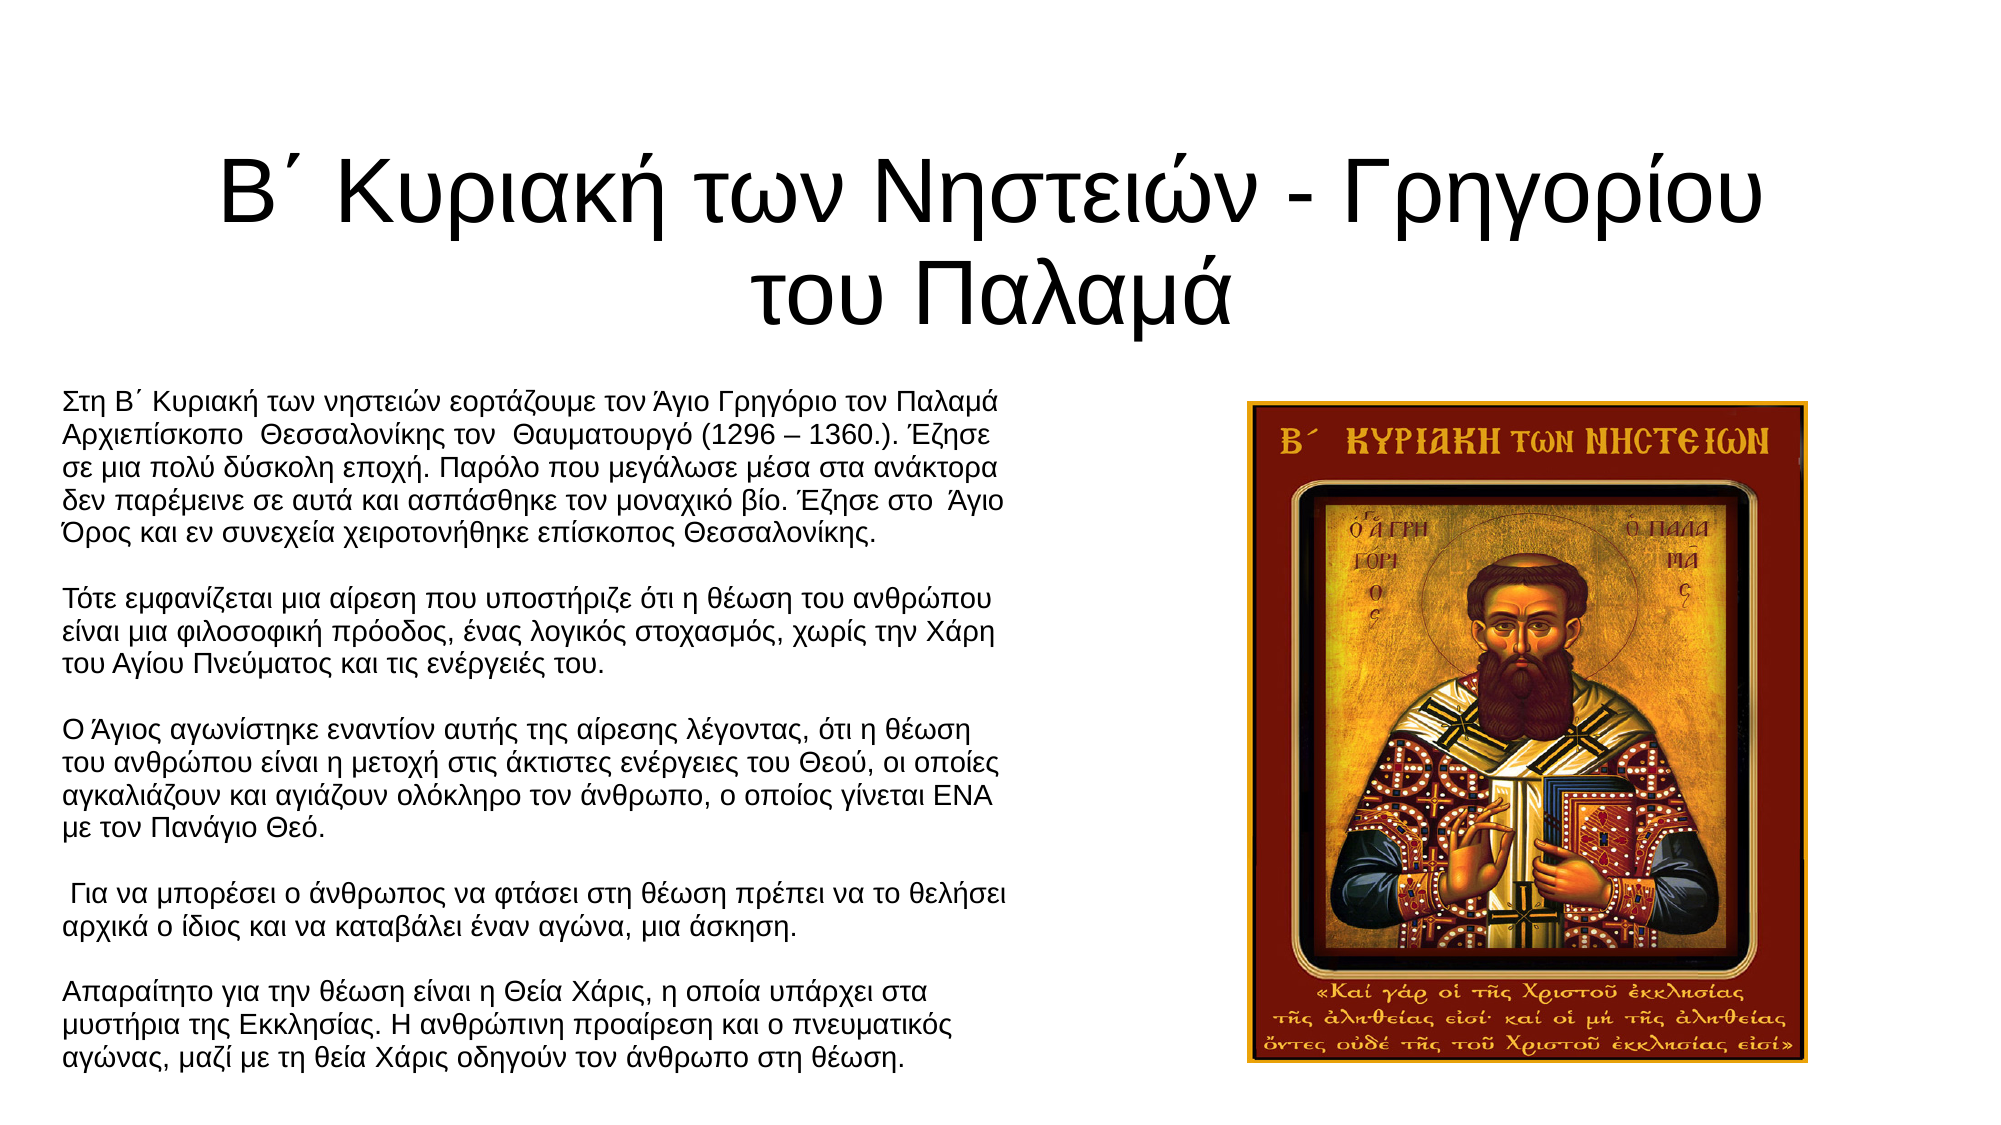

# Β΄ Κυριακή των Νηστειών - Γρηγορίου του Παλαμά
Στη Β΄ Κυριακή των νηστειών εορτάζουμε τον Άγιο Γρηγόριο τον Παλαμά Αρχιεπίσκοπο Θεσσαλονίκης τον Θαυματουργό (1296 – 1360.). Έζησε σε μια πολύ δύσκολη εποχή. Παρόλο που μεγάλωσε μέσα στα ανάκτορα δεν παρέμεινε σε αυτά και ασπάσθηκε τον μοναχικό βίο. Έζησε στο Άγιο Όρος και εν συνεχεία χειροτονήθηκε επίσκοπος Θεσσαλονίκης.
Τότε εμφανίζεται μια αίρεση που υποστήριζε ότι η θέωση του ανθρώπου είναι μια φιλοσοφική πρόοδος, ένας λογικός στοχασμός, χωρίς την Χάρη του Αγίου Πνεύματος και τις ενέργειές του.
Ο Άγιος αγωνίστηκε εναντίον αυτής της αίρεσης λέγοντας, ότι η θέωση του ανθρώπου είναι η μετοχή στις άκτιστες ενέργειες του Θεού, οι οποίες αγκαλιάζουν και αγιάζουν ολόκληρο τον άνθρωπο, ο οποίος γίνεται ΕΝΑ με τον Πανάγιο Θεό.
 Για να μπορέσει ο άνθρωπος να φτάσει στη θέωση πρέπει να το θελήσει αρχικά ο ίδιος και να καταβάλει έναν αγώνα, μια άσκηση.
Απαραίτητο για την θέωση είναι η Θεία Χάρις, η οποία υπάρχει στα μυστήρια της Εκκλησίας. Η ανθρώπινη προαίρεση και ο πνευματικός αγώνας, μαζί με τη θεία Χάρις οδηγούν τον άνθρωπο στη θέωση.